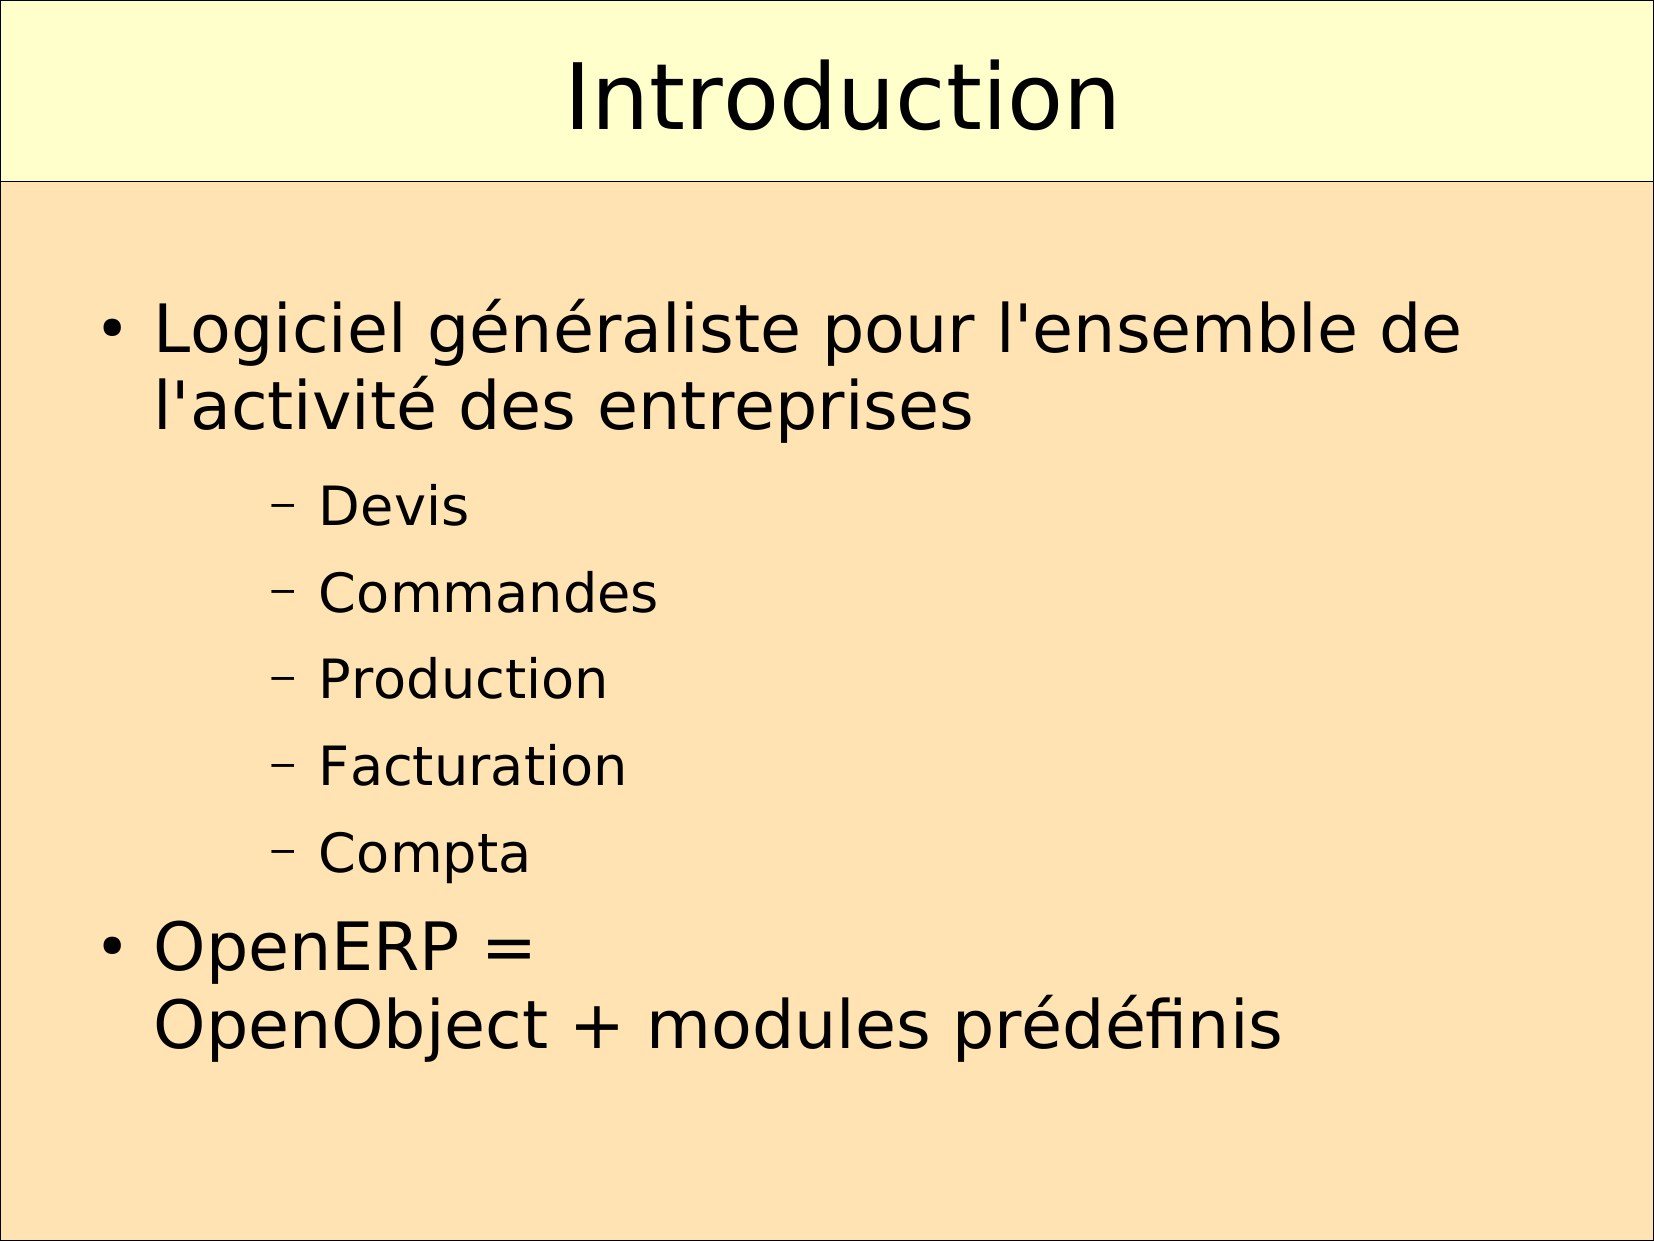

# Introduction
Logiciel généraliste pour l'ensemble de l'activité des entreprises
Devis
Commandes
Production
Facturation
Compta
OpenERP =
OpenObject + modules prédéfinis